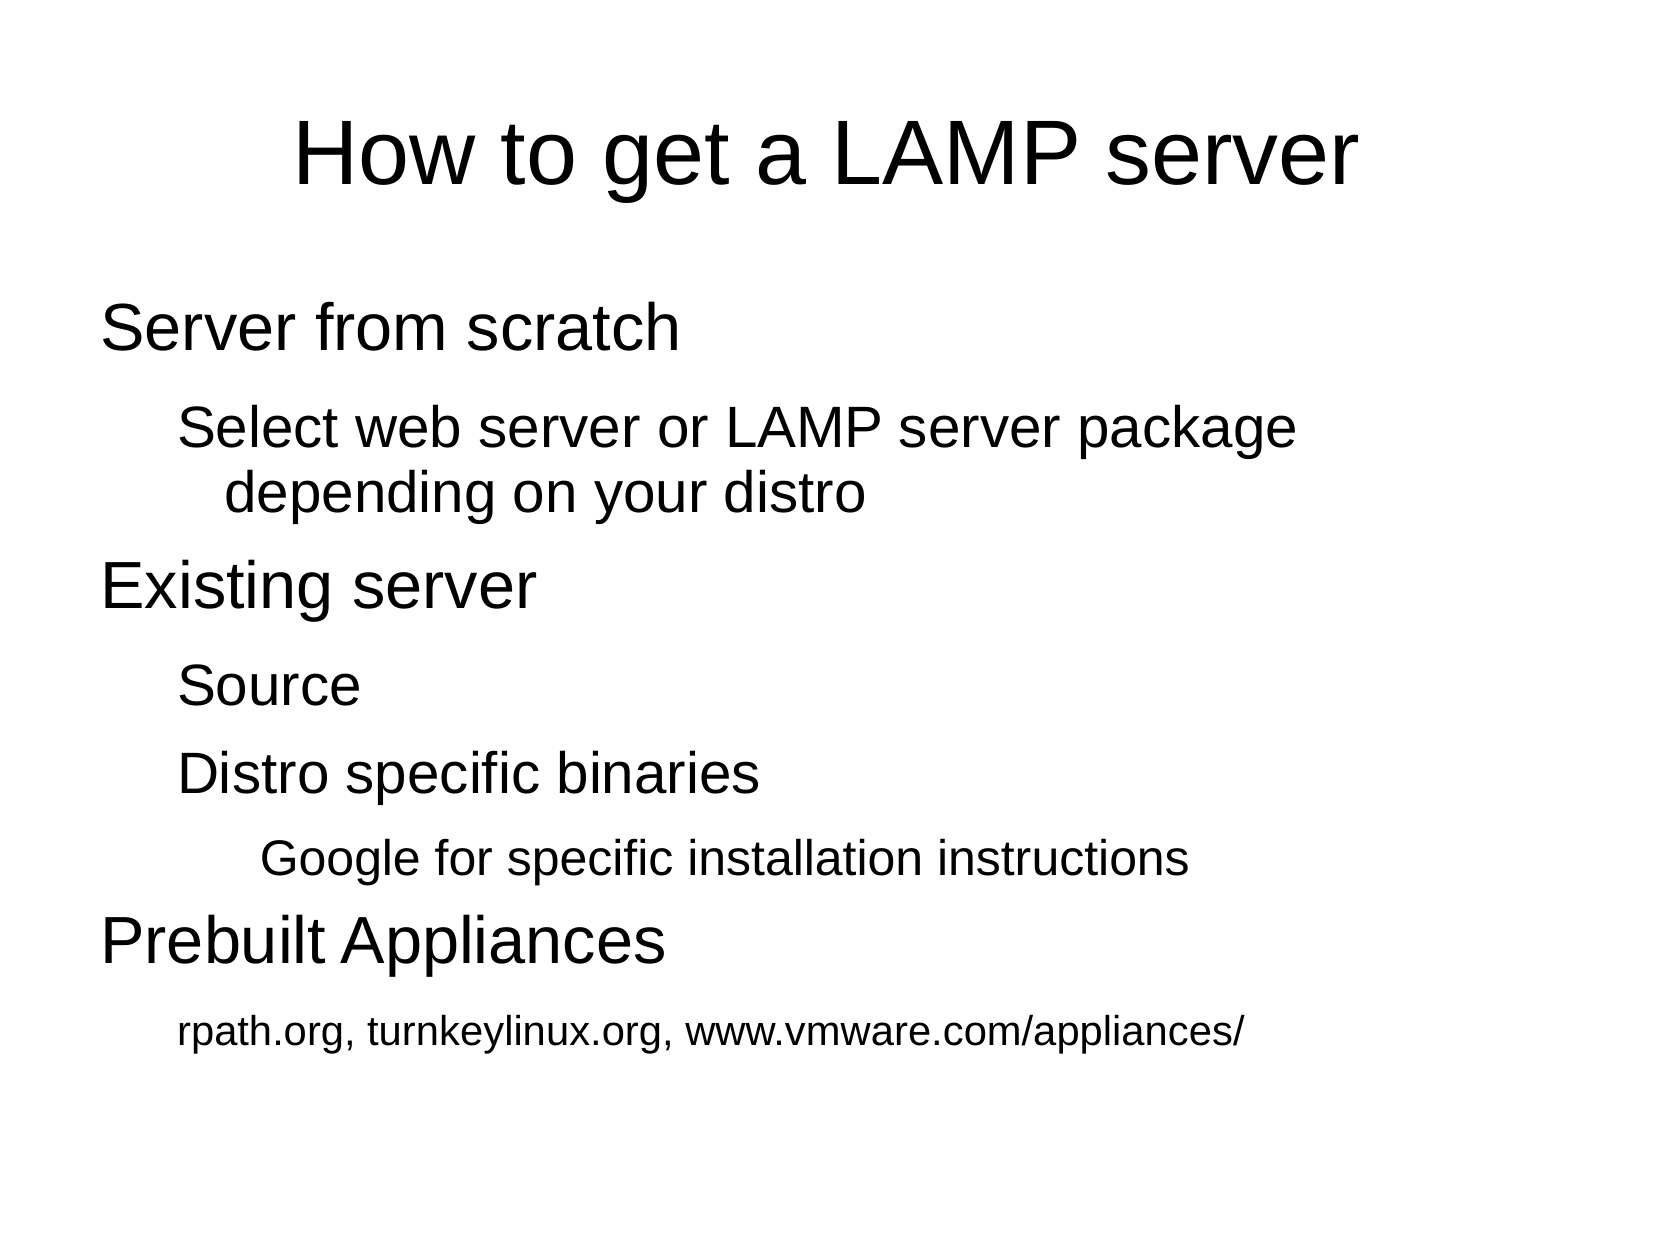

# How to get a LAMP server
Server from scratch
Select web server or LAMP server package depending on your distro
Existing server
Source
Distro specific binaries
Google for specific installation instructions
Prebuilt Appliances
rpath.org, turnkeylinux.org, www.vmware.com/appliances/